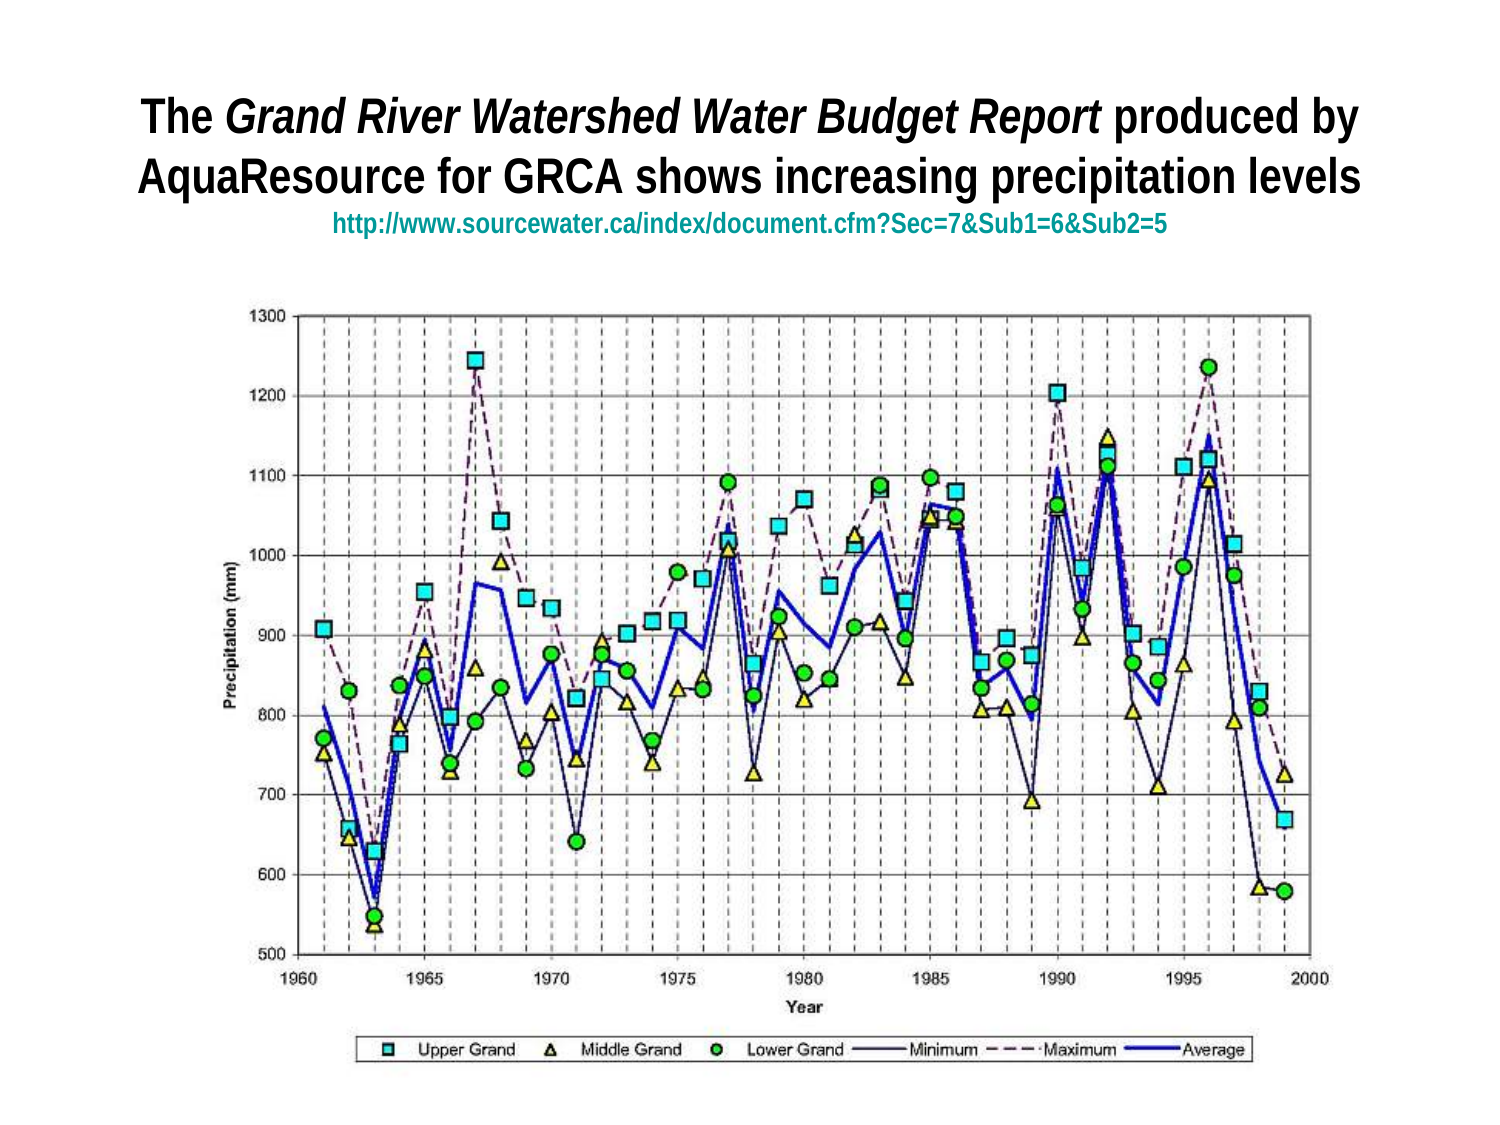

# The Grand River Watershed Water Budget Report produced by AquaResource for GRCA shows increasing precipitation levels http://www.sourcewater.ca/index/document.cfm?Sec=7&Sub1=6&Sub2=5